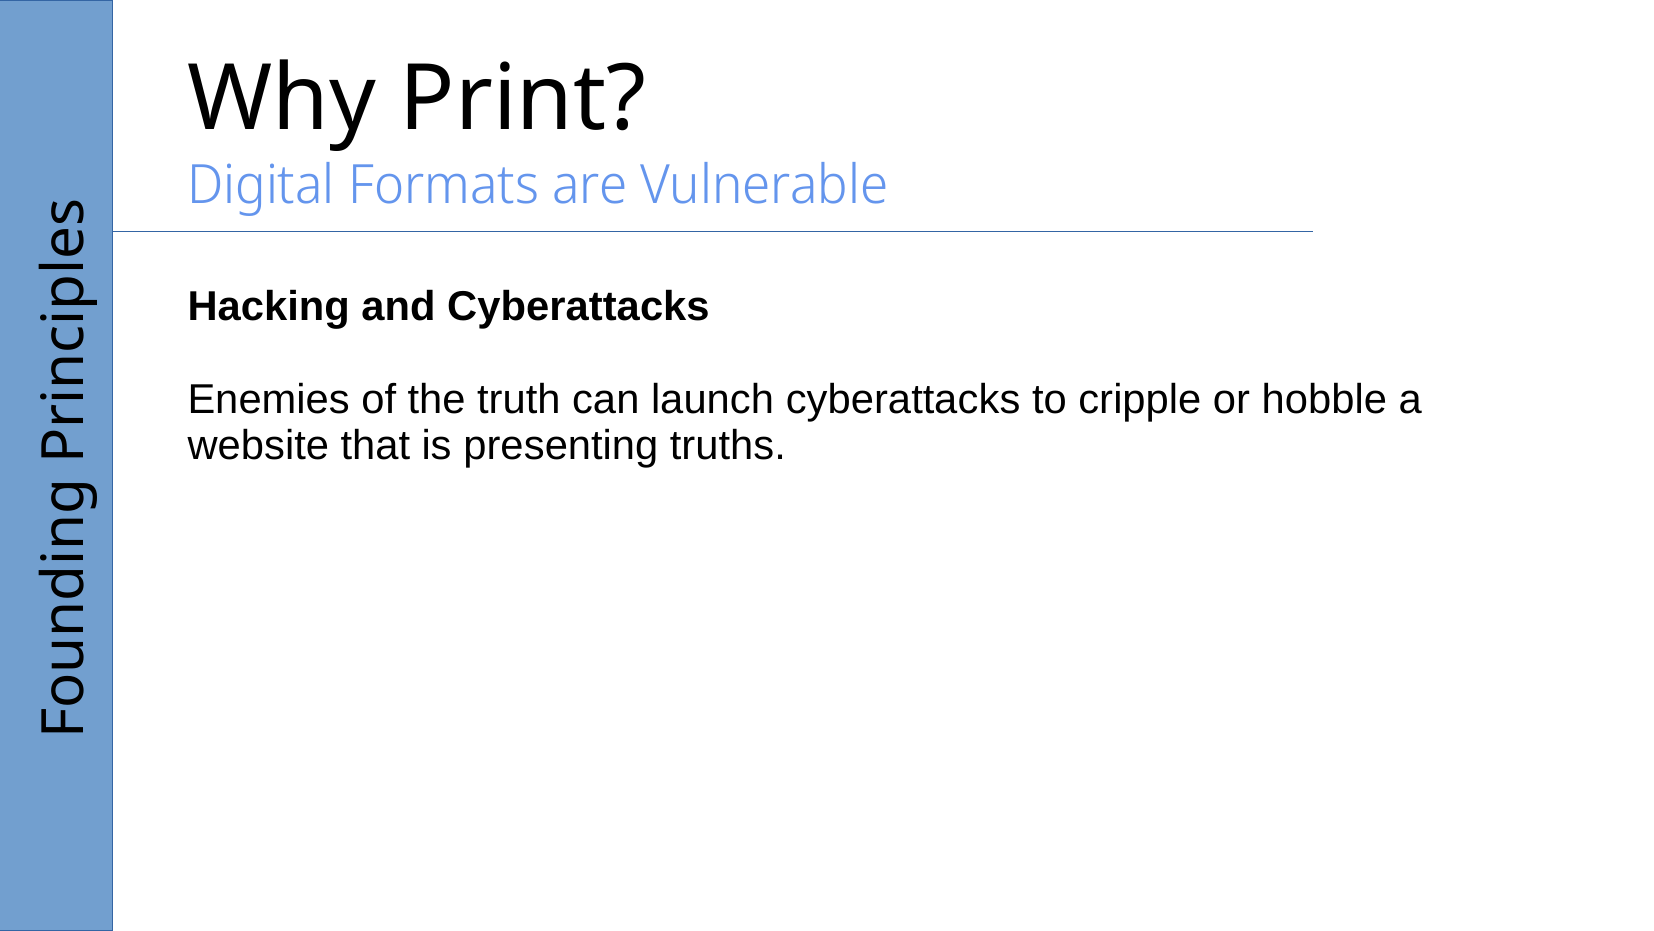

# Why Print?
Digital Formats are Vulnerable
Hacking and Cyberattacks
Enemies of the truth can launch cyberattacks to cripple or hobble a website that is presenting truths.
Founding Principles